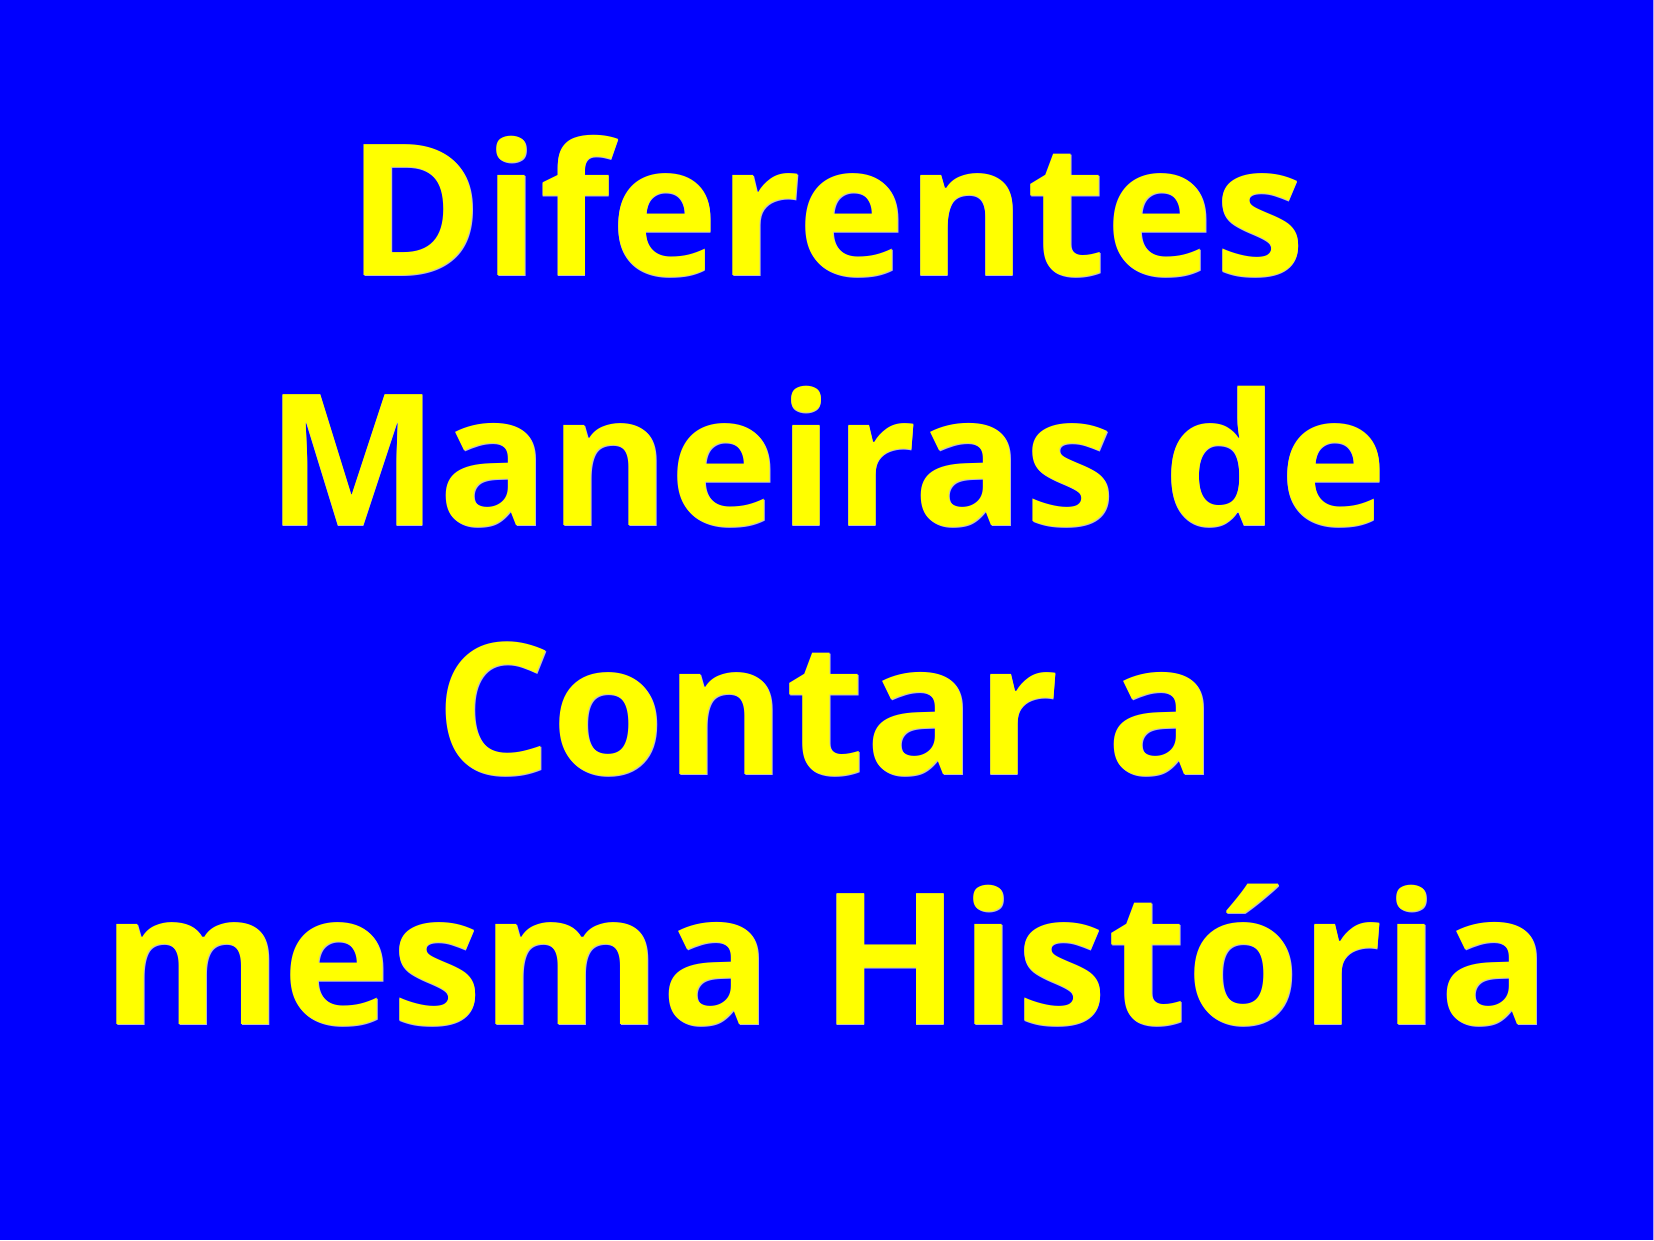

# Diferentes Maneiras de Contar a mesma História